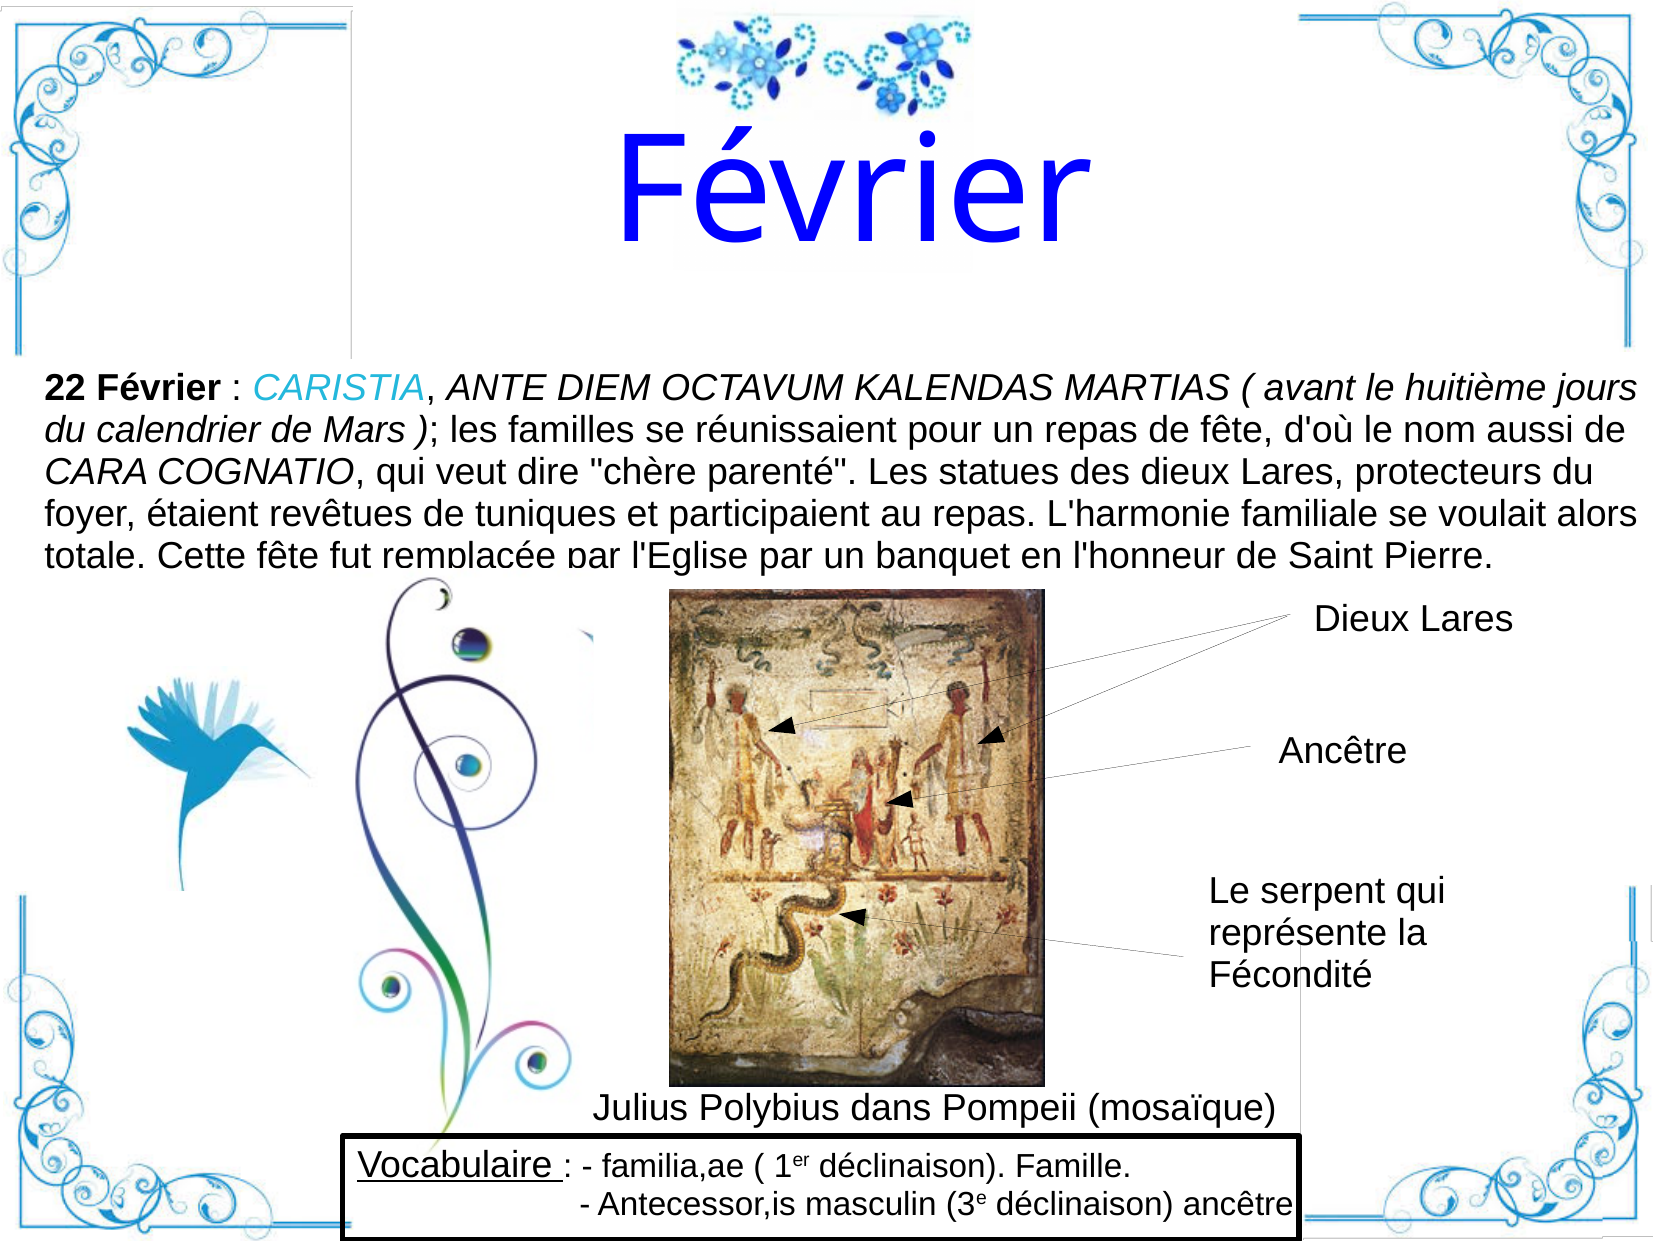

Février
22 Février : CARISTIA, ANTE DIEM OCTAVUM KALENDAS MARTIAS ( avant le huitième jours du calendrier de Mars ); les familles se réunissaient pour un repas de fête, d'où le nom aussi de CARA COGNATIO, qui veut dire "chère parenté". Les statues des dieux Lares, protecteurs du foyer, étaient revêtues de tuniques et participaient au repas. L'harmonie familiale se voulait alors totale. Cette fête fut remplacée par l'Eglise par un banquet en l'honneur de Saint Pierre.
Dieux Lares
Ancêtre
Le serpent qui représente la Fécondité
Julius Polybius dans Pompeii (mosaïque)
Vocabulaire : - familia,ae ( 1er déclinaison). Famille.
 - Antecessor,is masculin (3e déclinaison) ancêtre.